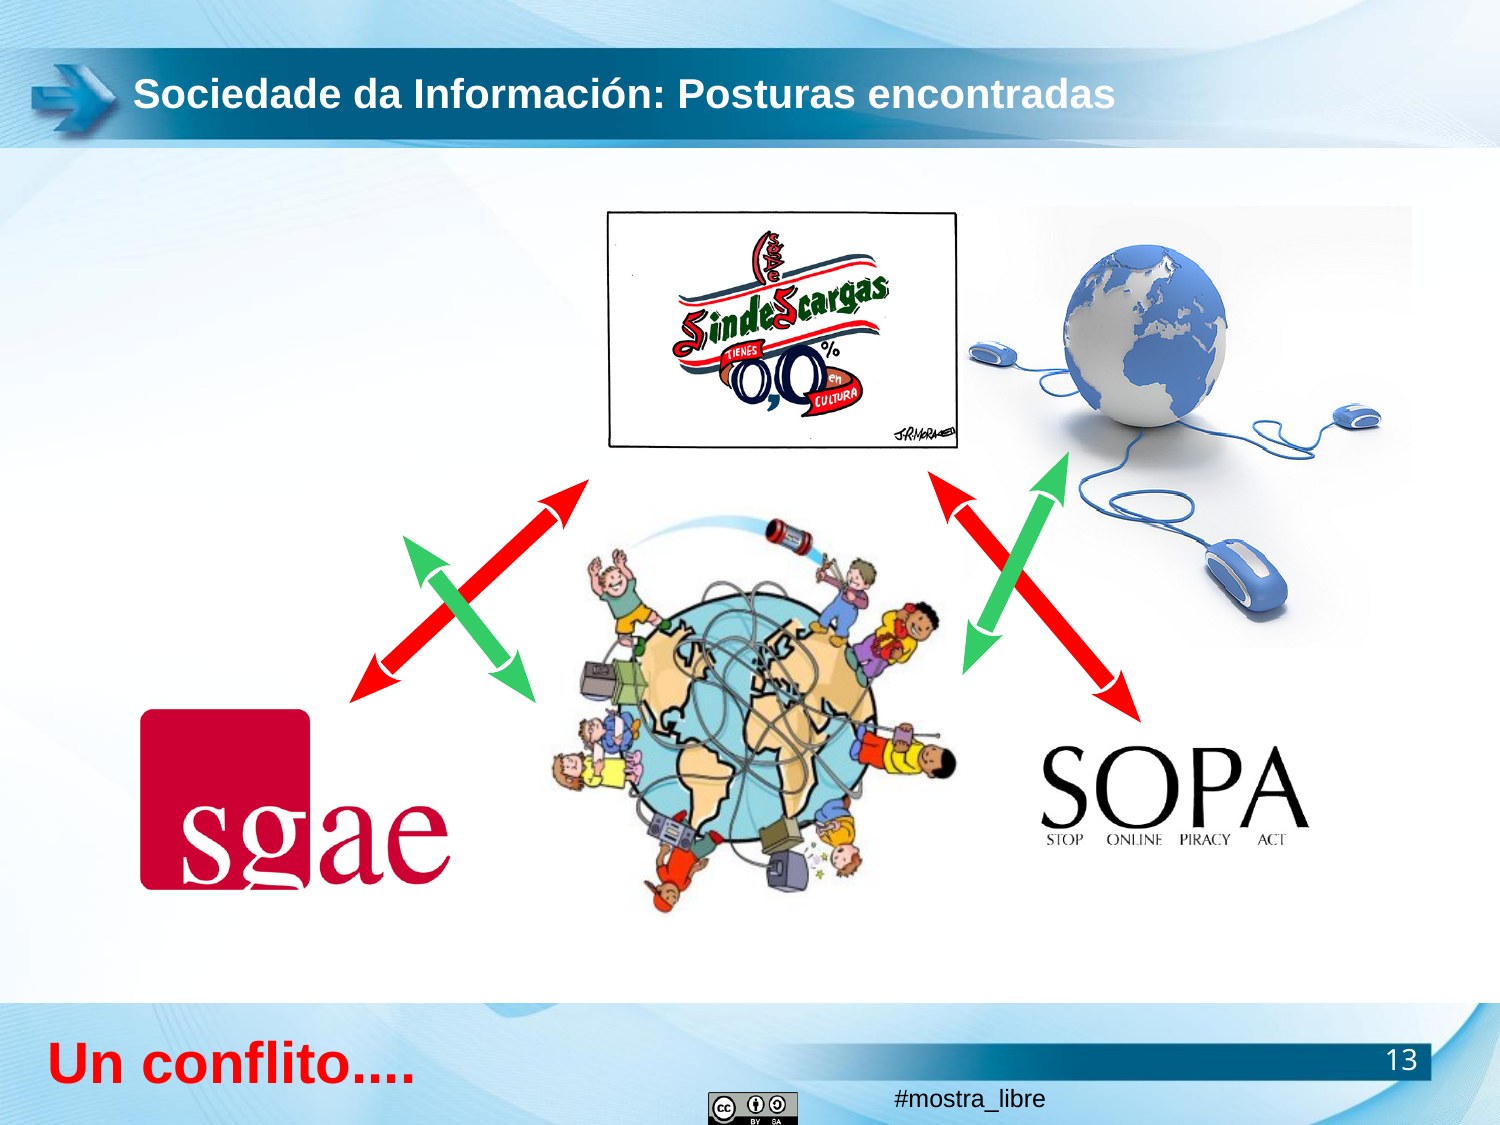

Sociedade da Información: Posturas encontradas
Un conflito....
#mostra_libre